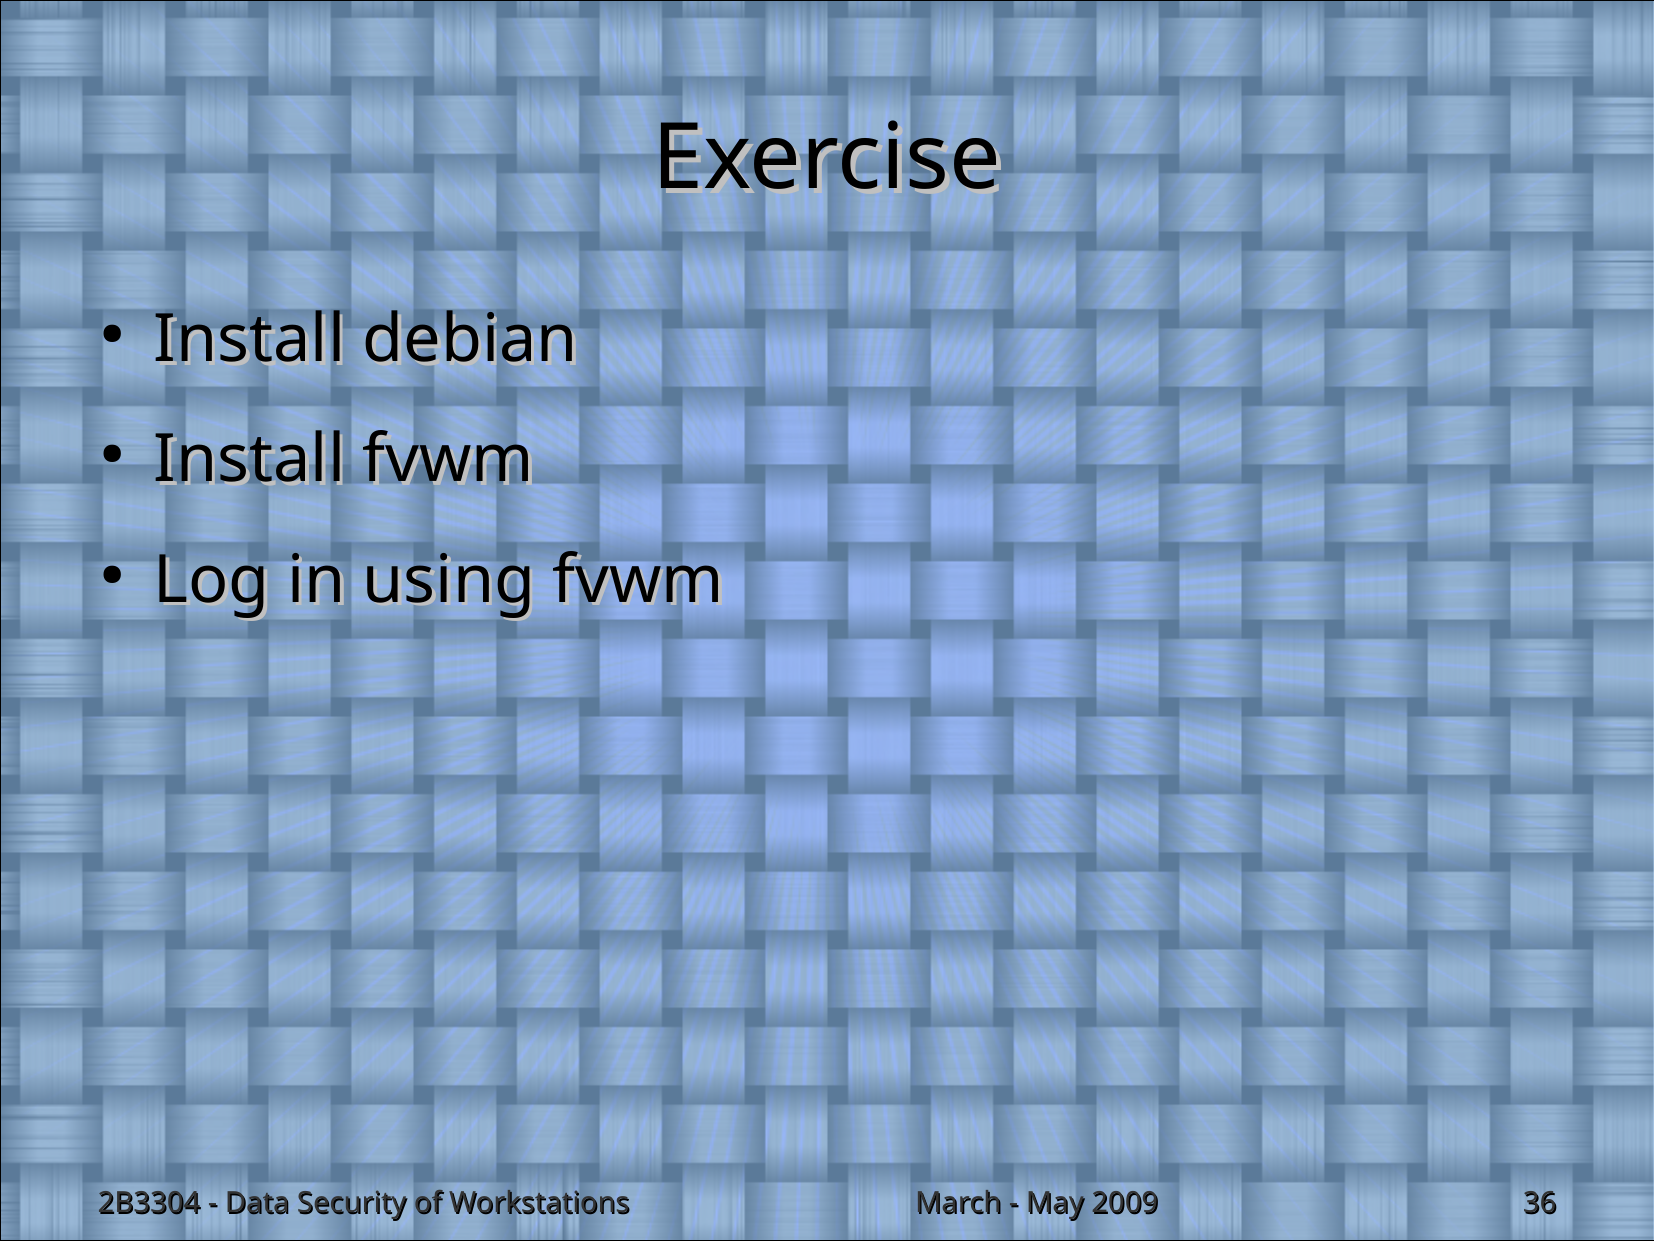

# Exercise
Install debian
Install fvwm
Log in using fvwm